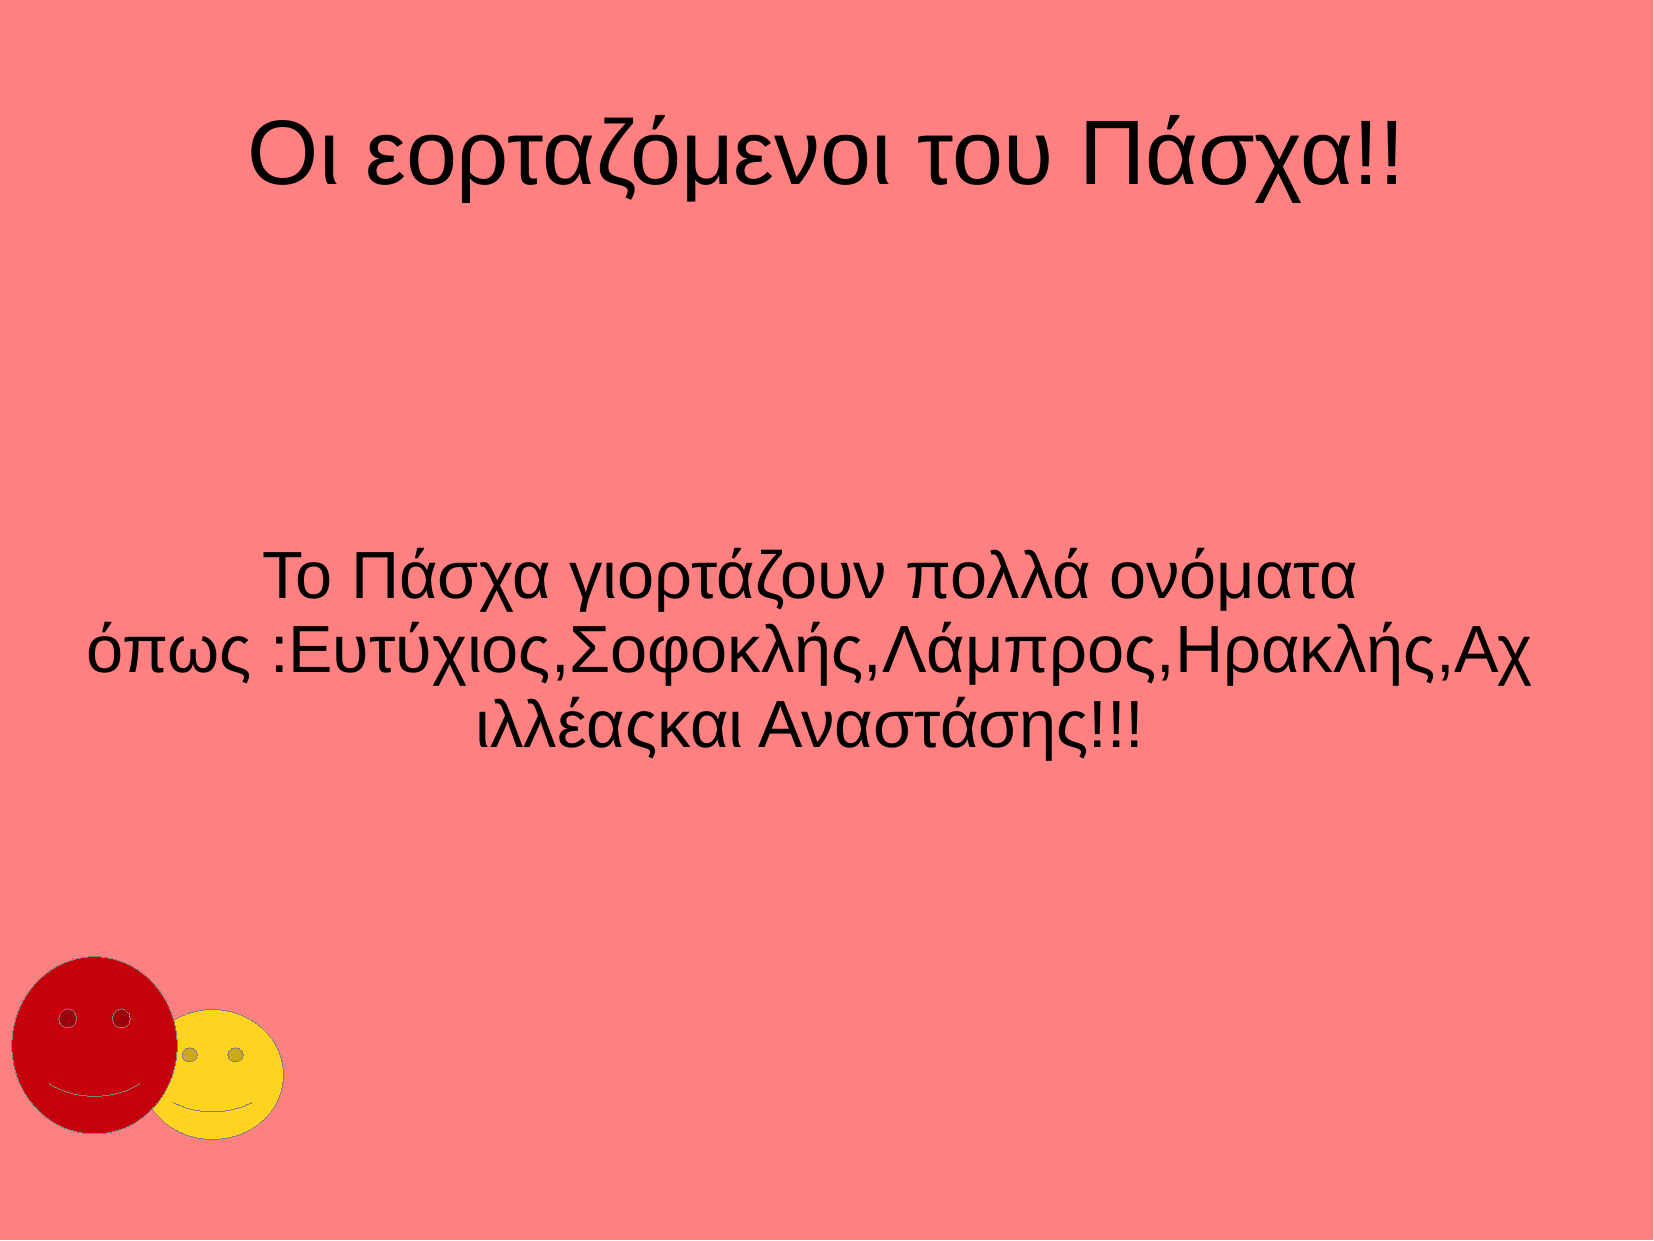

# Οι εορταζόμενοι του Πάσχα!!
Το Πάσχα γιορτάζουν πολλά ονόματα όπως :Ευτύχιος,Σοφοκλής,Λάμπρος,Ηρακλής,Αχιλλέαςκαι Αναστάσης!!!